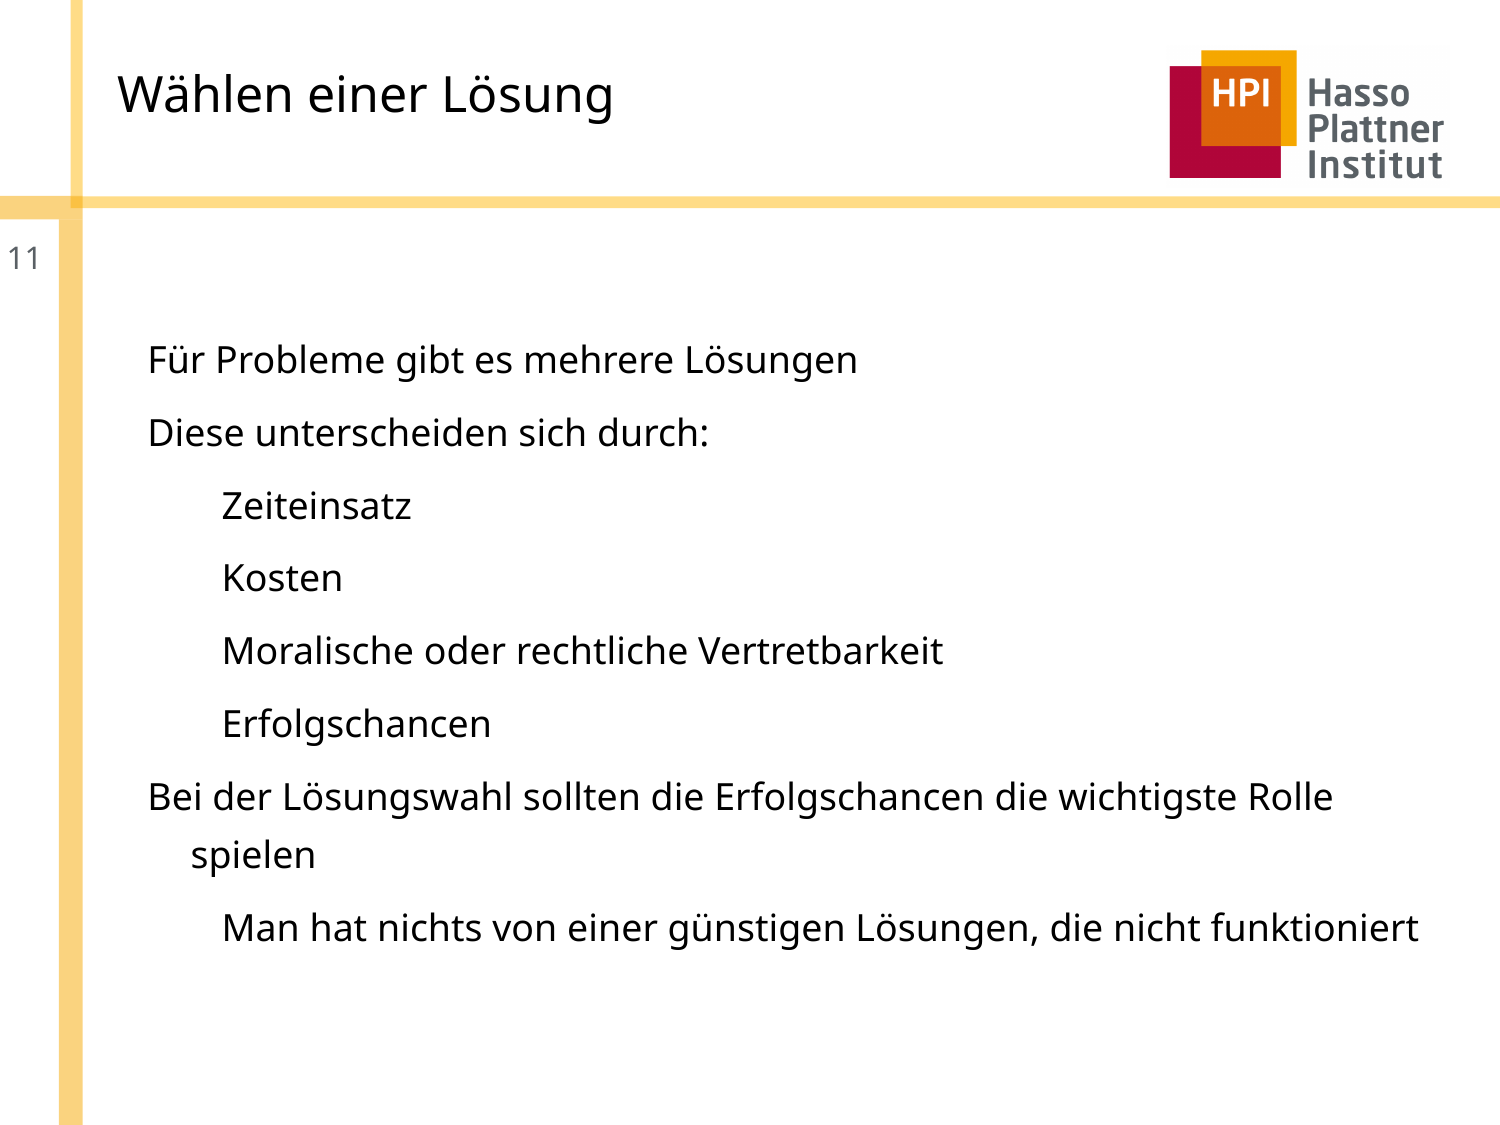

# Wählen einer Lösung
11
Für Probleme gibt es mehrere Lösungen
Diese unterscheiden sich durch:
Zeiteinsatz
Kosten
Moralische oder rechtliche Vertretbarkeit
Erfolgschancen
Bei der Lösungswahl sollten die Erfolgschancen die wichtigste Rolle spielen
Man hat nichts von einer günstigen Lösungen, die nicht funktioniert